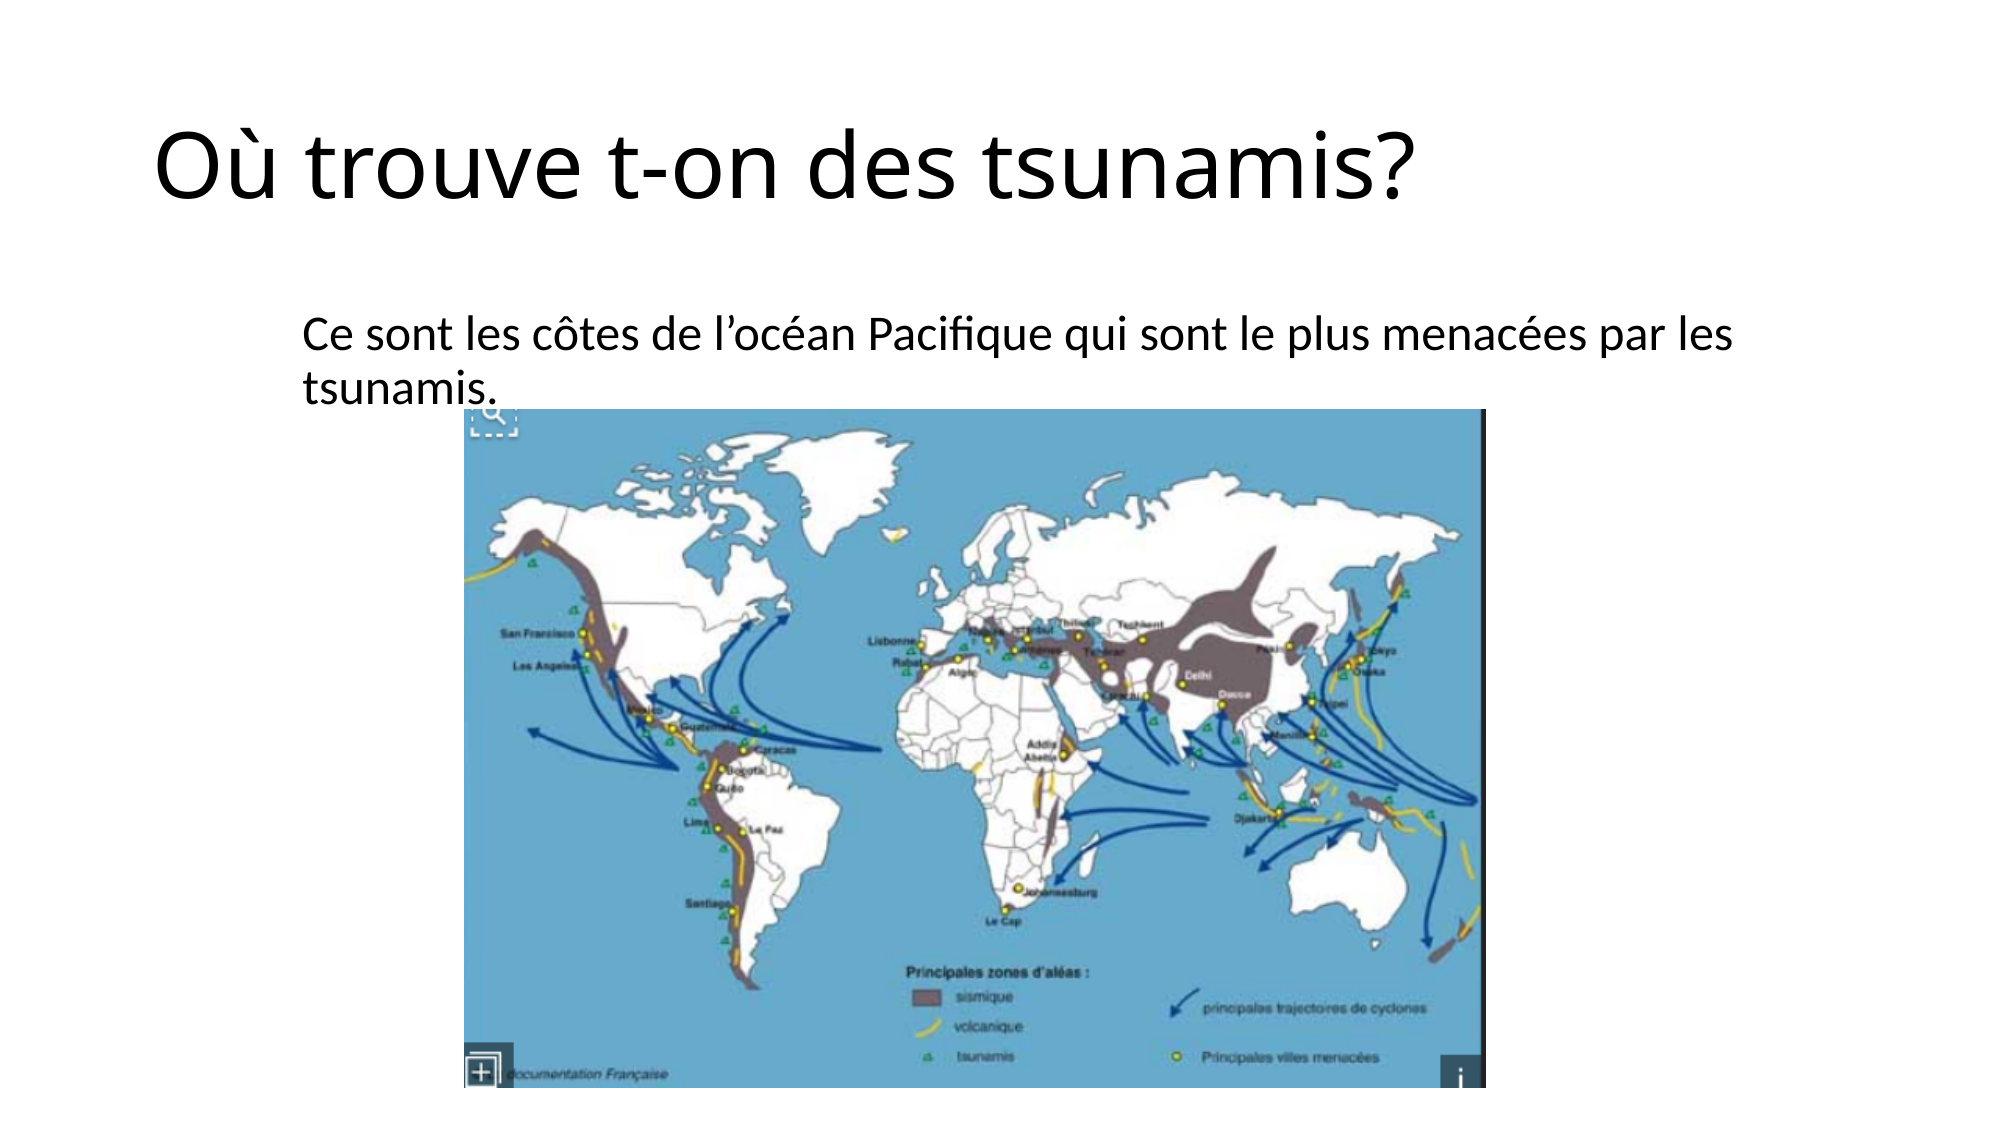

# Où trouve t-on des tsunamis?
Ce sont les côtes de l’océan Pacifique qui sont le plus menacées par les tsunamis.